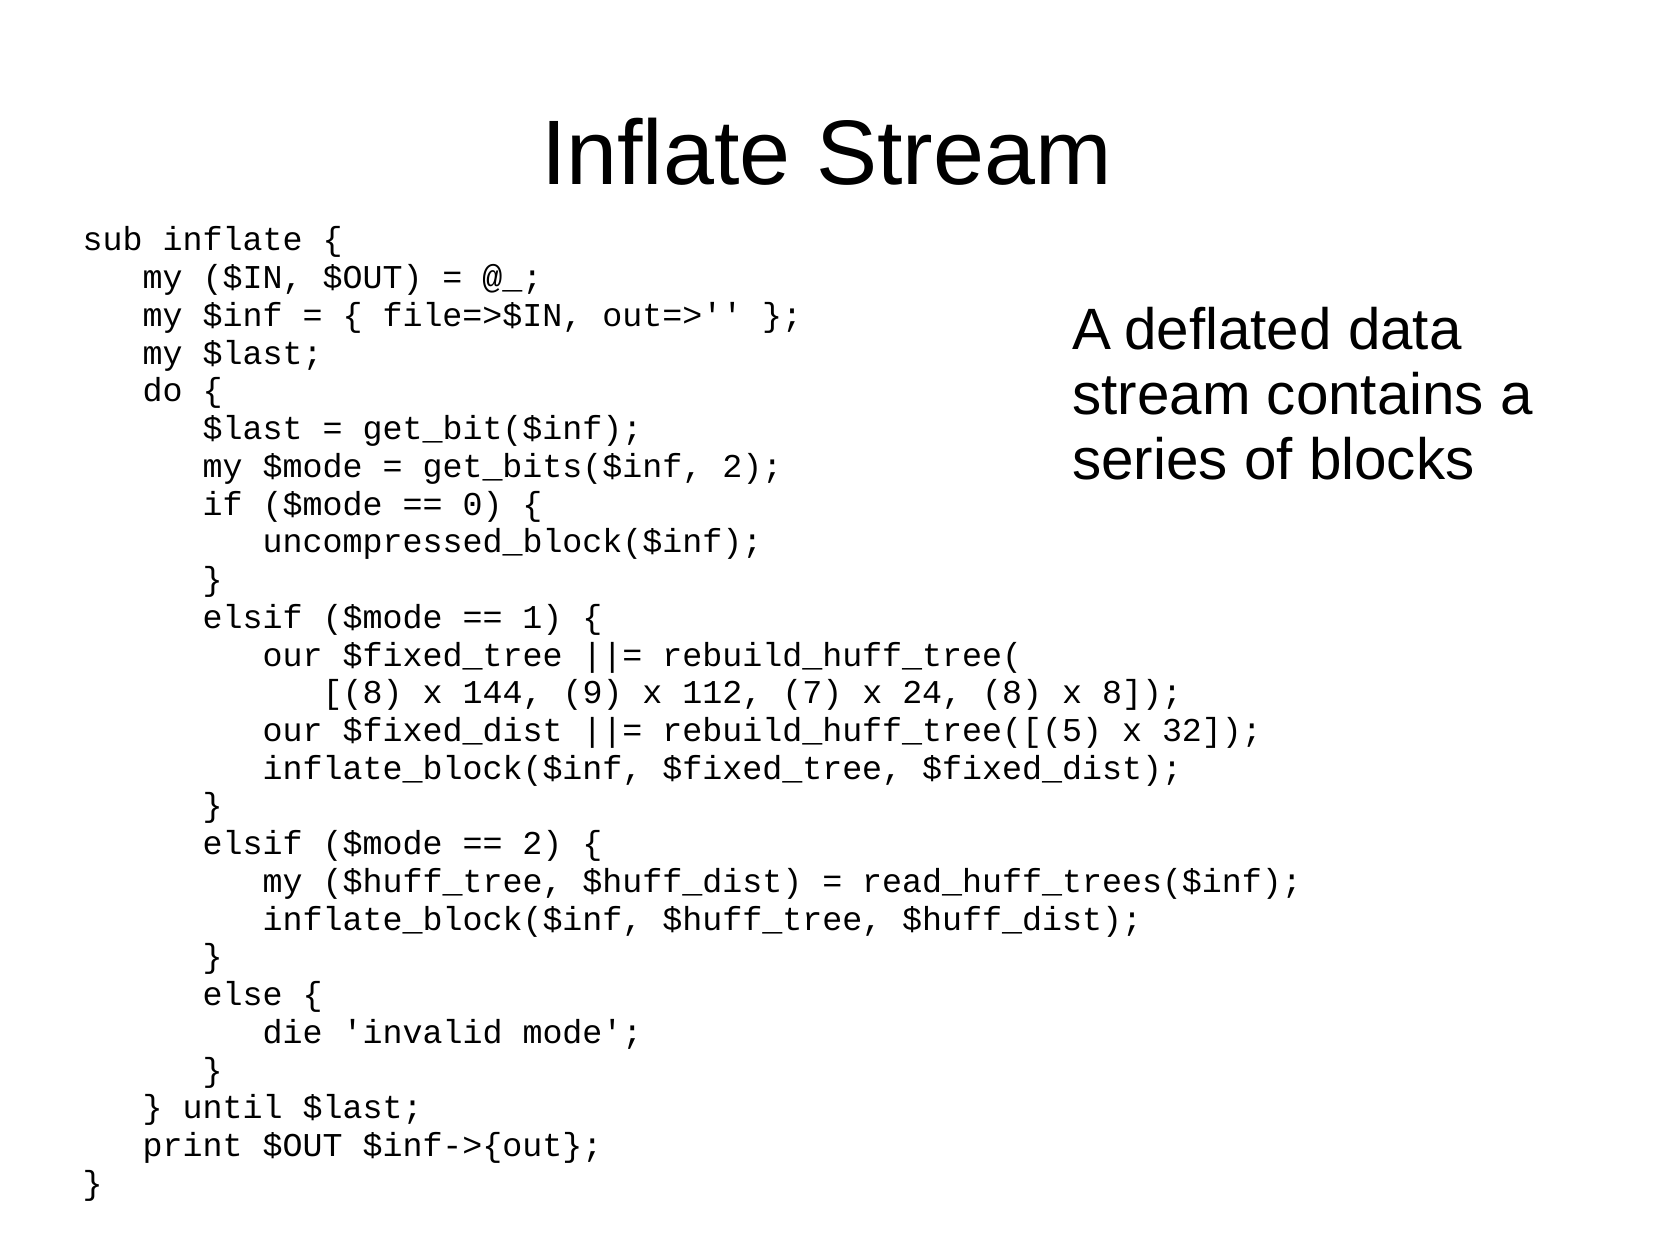

# Inflate Stream
sub inflate {
 my ($IN, $OUT) = @_;
 my $inf = { file=>$IN, out=>'' };
 my $last;
 do {
 $last = get_bit($inf);
 my $mode = get_bits($inf, 2);
 if ($mode == 0) {
 uncompressed_block($inf);
 }
 elsif ($mode == 1) {
 our $fixed_tree ||= rebuild_huff_tree(
 [(8) x 144, (9) x 112, (7) x 24, (8) x 8]);
 our $fixed_dist ||= rebuild_huff_tree([(5) x 32]);
 inflate_block($inf, $fixed_tree, $fixed_dist);
 }
 elsif ($mode == 2) {
 my ($huff_tree, $huff_dist) = read_huff_trees($inf);
 inflate_block($inf, $huff_tree, $huff_dist);
 }
 else {
 die 'invalid mode';
 }
 } until $last;
 print $OUT $inf->{out};
}
A deflated data stream contains a series of blocks